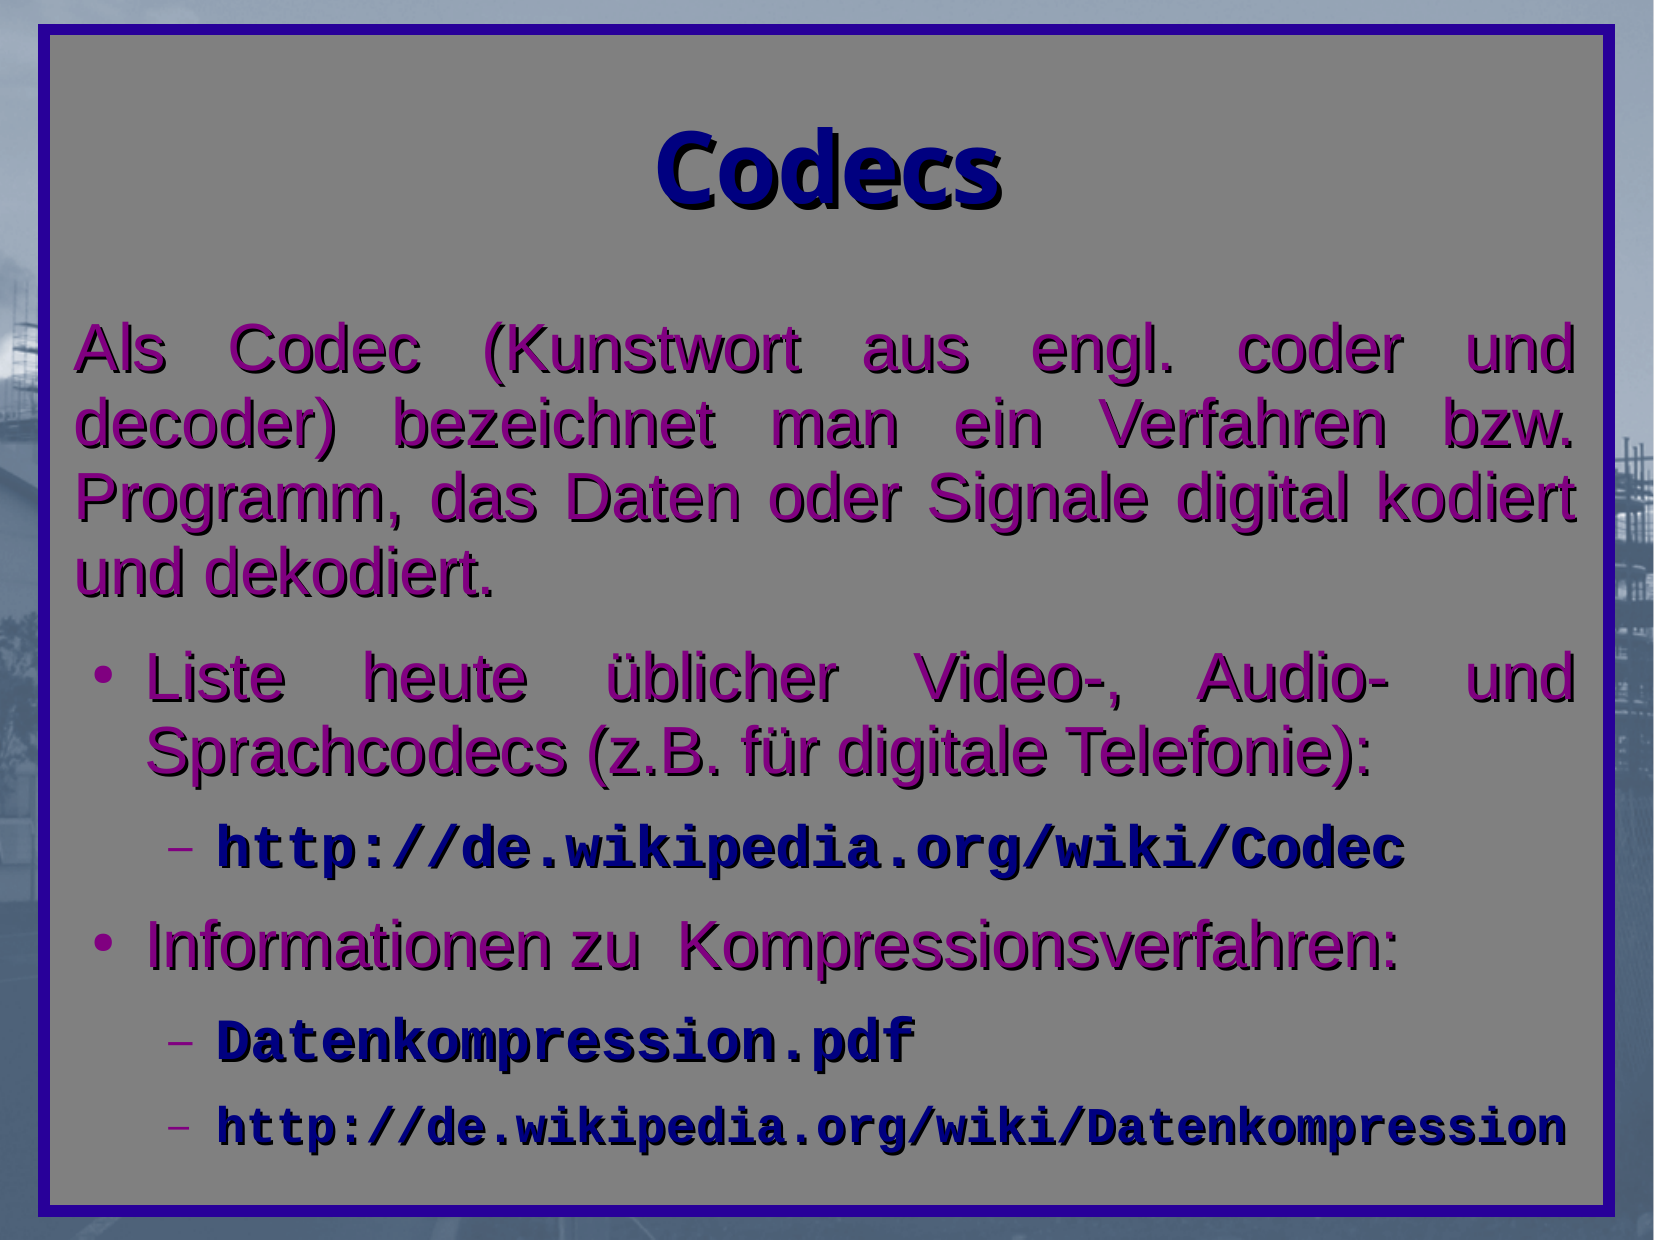

# Codecs
Als Codec (Kunstwort aus engl. coder und decoder) bezeichnet man ein Verfahren bzw. Programm, das Daten oder Signale digital kodiert und dekodiert.
Liste heute üblicher Video-, Audio- und Sprachcodecs (z.B. für digitale Telefonie):
http://de.wikipedia.org/wiki/Codec
Informationen zu Kompressionsverfahren:
Datenkompression.pdf
http://de.wikipedia.org/wiki/Datenkompression